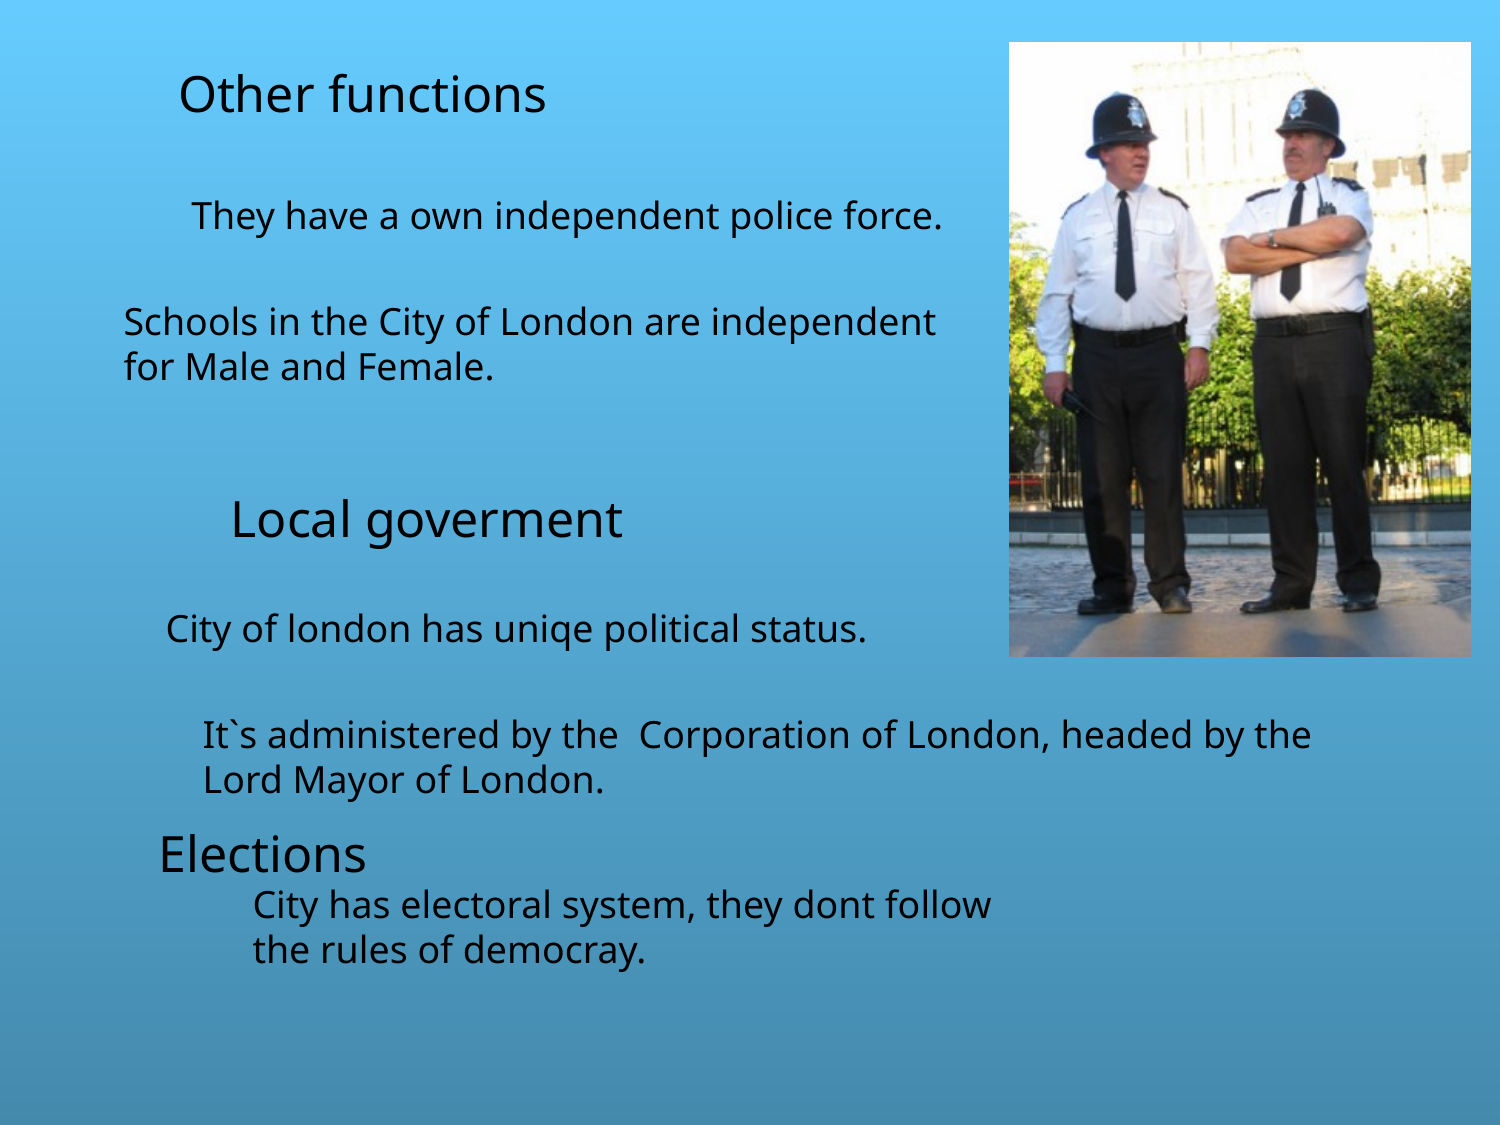

Other functions
They have a own independent police force.
Schools in the City of London are independent
for Male and Female.
Local goverment
City of london has uniqe political status.
It`s administered by the Corporation of London, headed by the
Lord Mayor of London.
Elections
City has electoral system, they dont follow
the rules of democray.